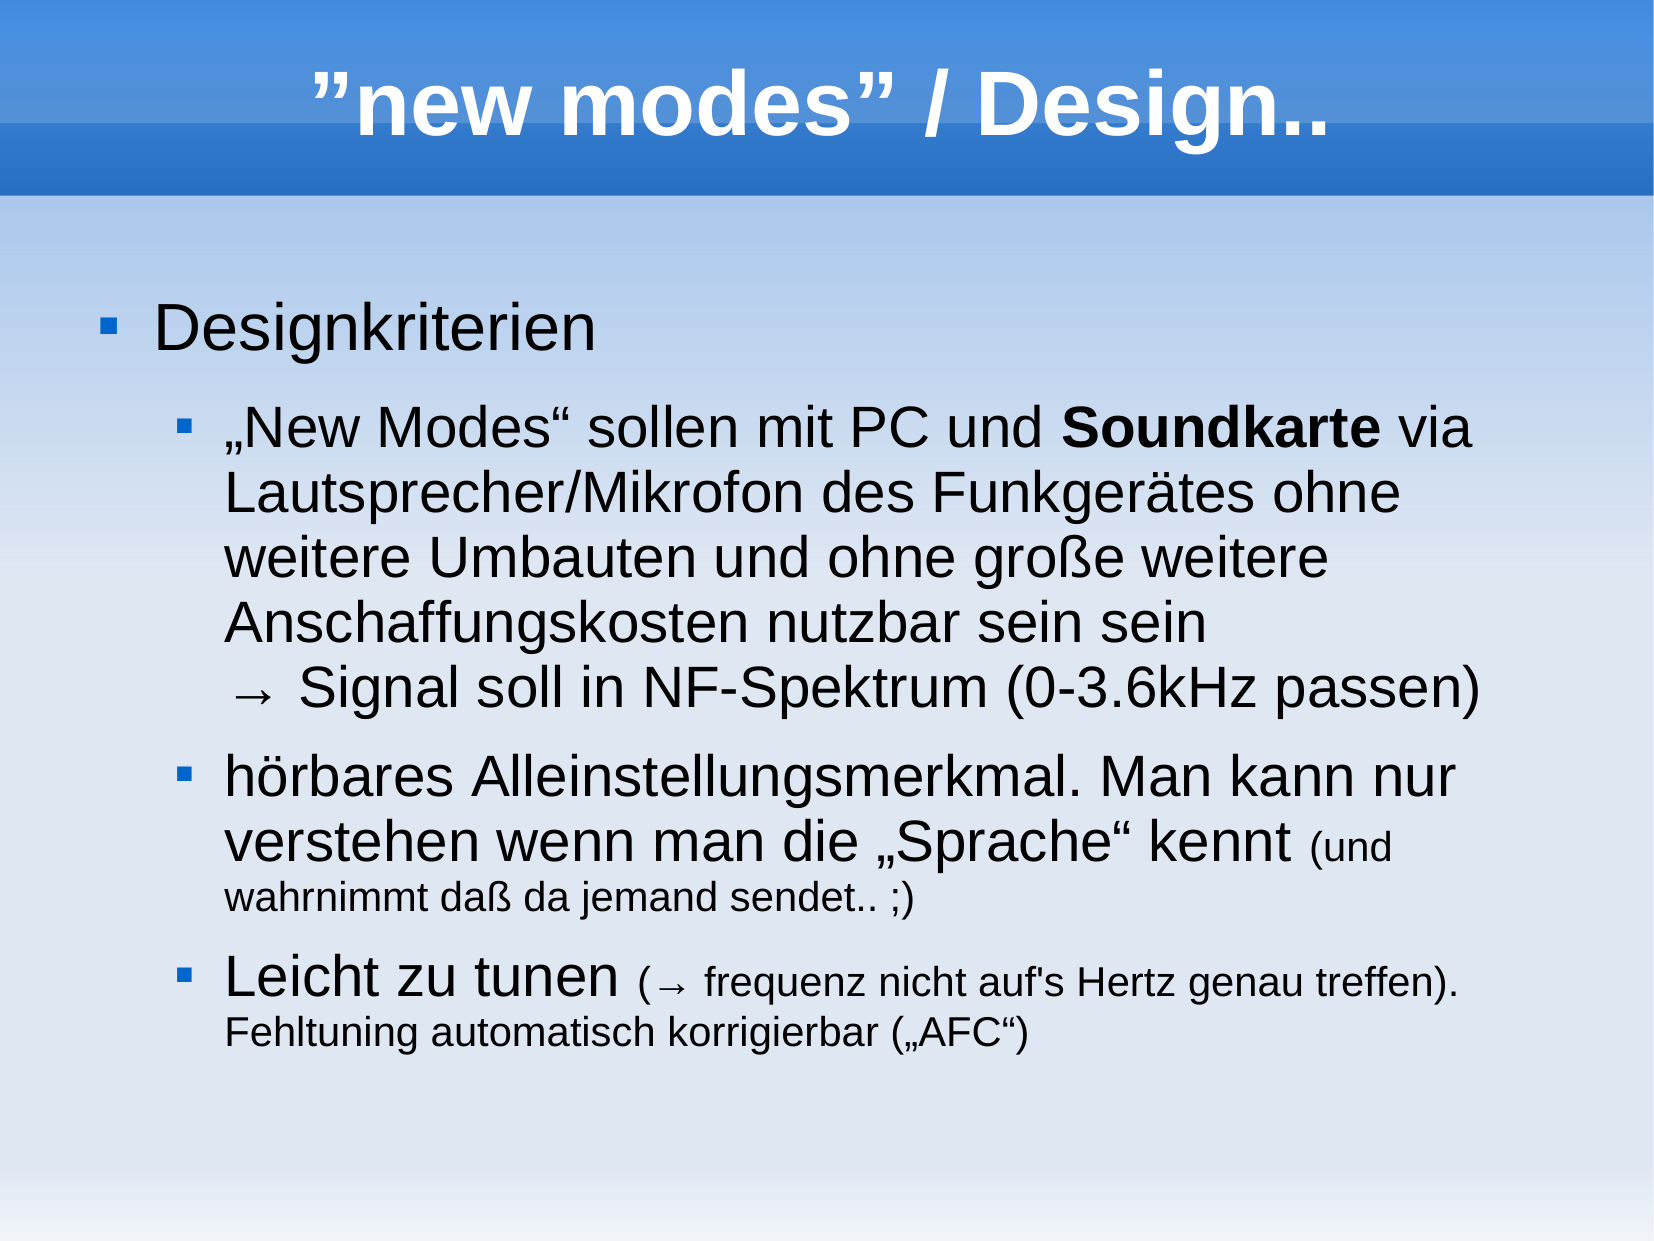

# ”new modes” / Design..
Designkriterien
„New Modes“ sollen mit PC und Soundkarte via Lautsprecher/Mikrofon des Funkgerätes ohne weitere Umbauten und ohne große weitere Anschaffungskosten nutzbar sein sein
→ Signal soll in NF-Spektrum (0-3.6kHz passen)
hörbares Alleinstellungsmerkmal. Man kann nur verstehen wenn man die „Sprache“ kennt (und wahrnimmt daß da jemand sendet.. ;)
Leicht zu tunen (→ frequenz nicht auf's Hertz genau treffen). Fehltuning automatisch korrigierbar („AFC“)